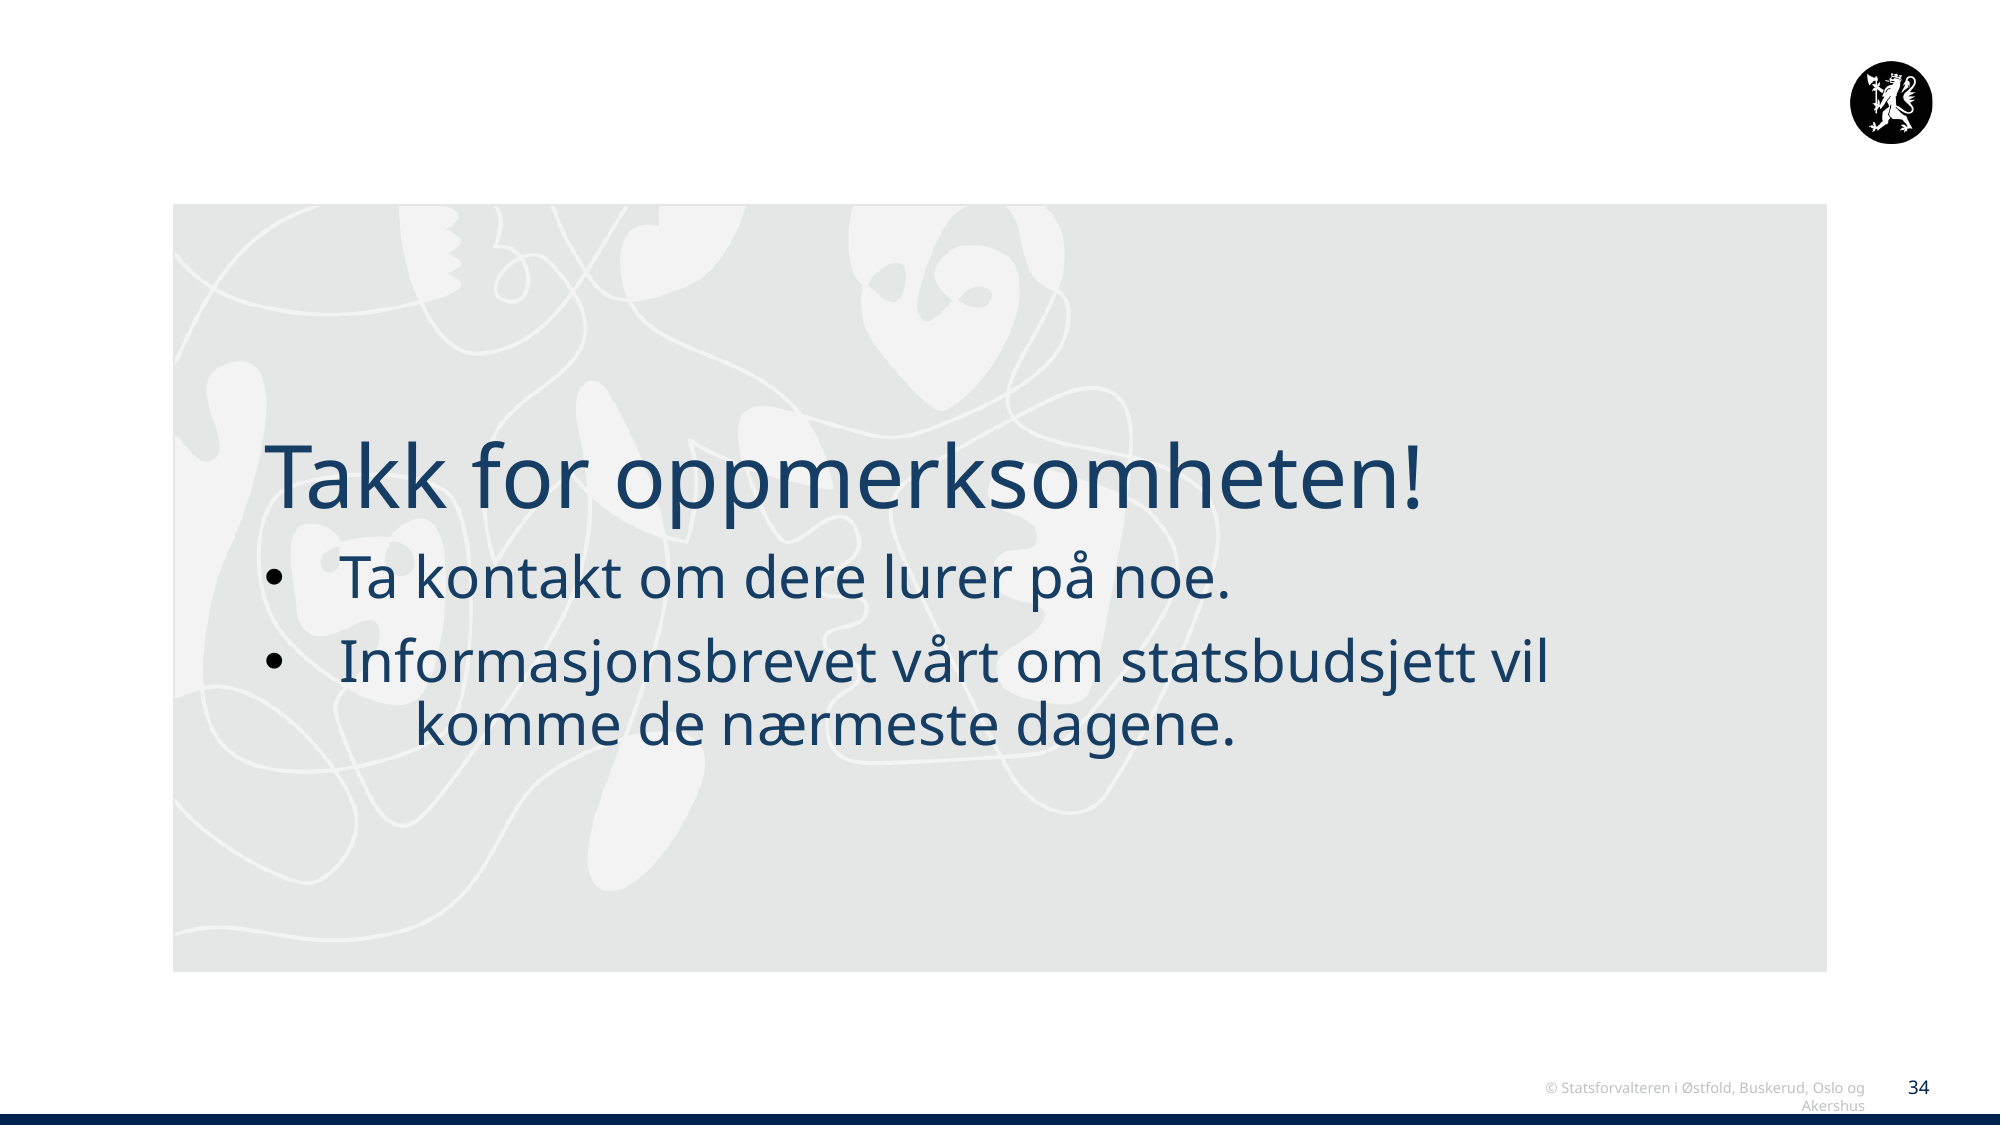

# Takk for oppmerksomheten!
Ta kontakt om dere lurer på noe.
Informasjonsbrevet vårt om statsbudsjett vil komme de nærmeste dagene.